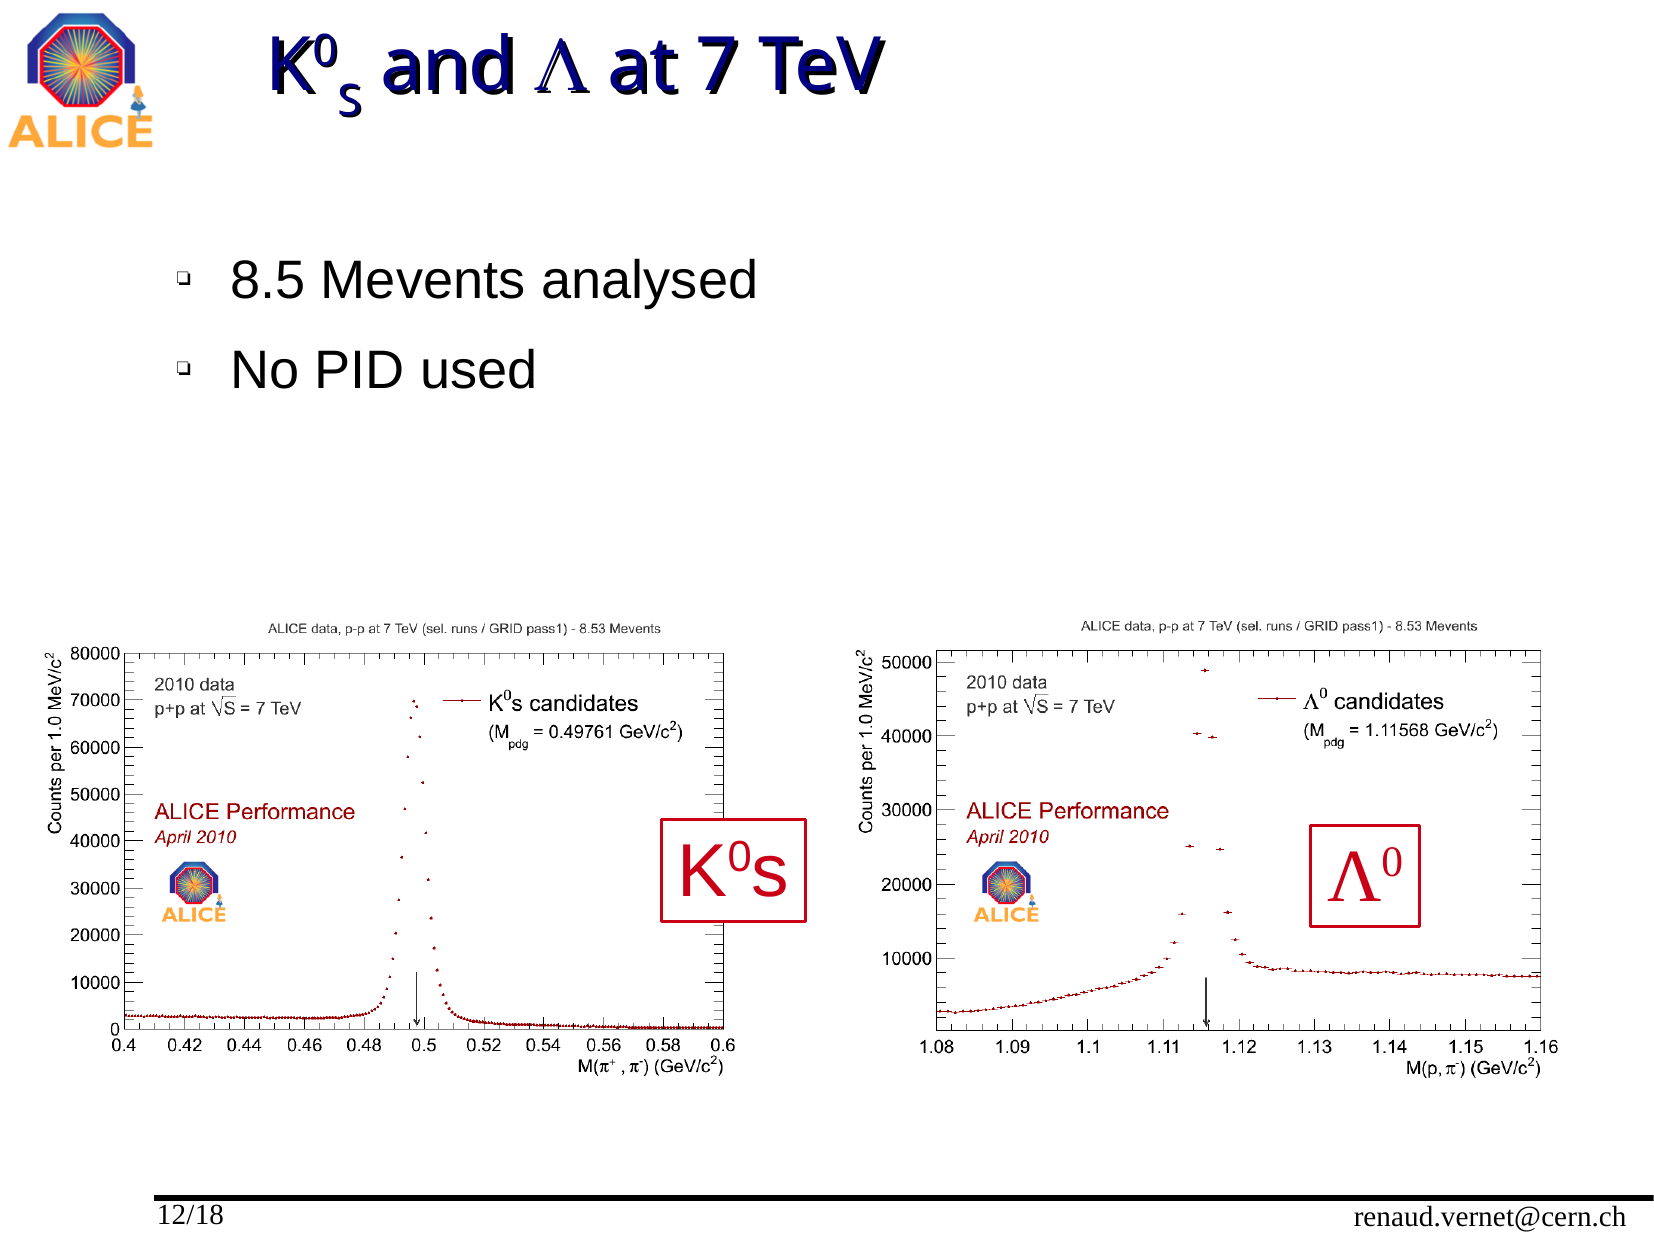

# K0S and  at 7 TeV
8.5 Mevents analysed
No PID used
K0s
Λ0